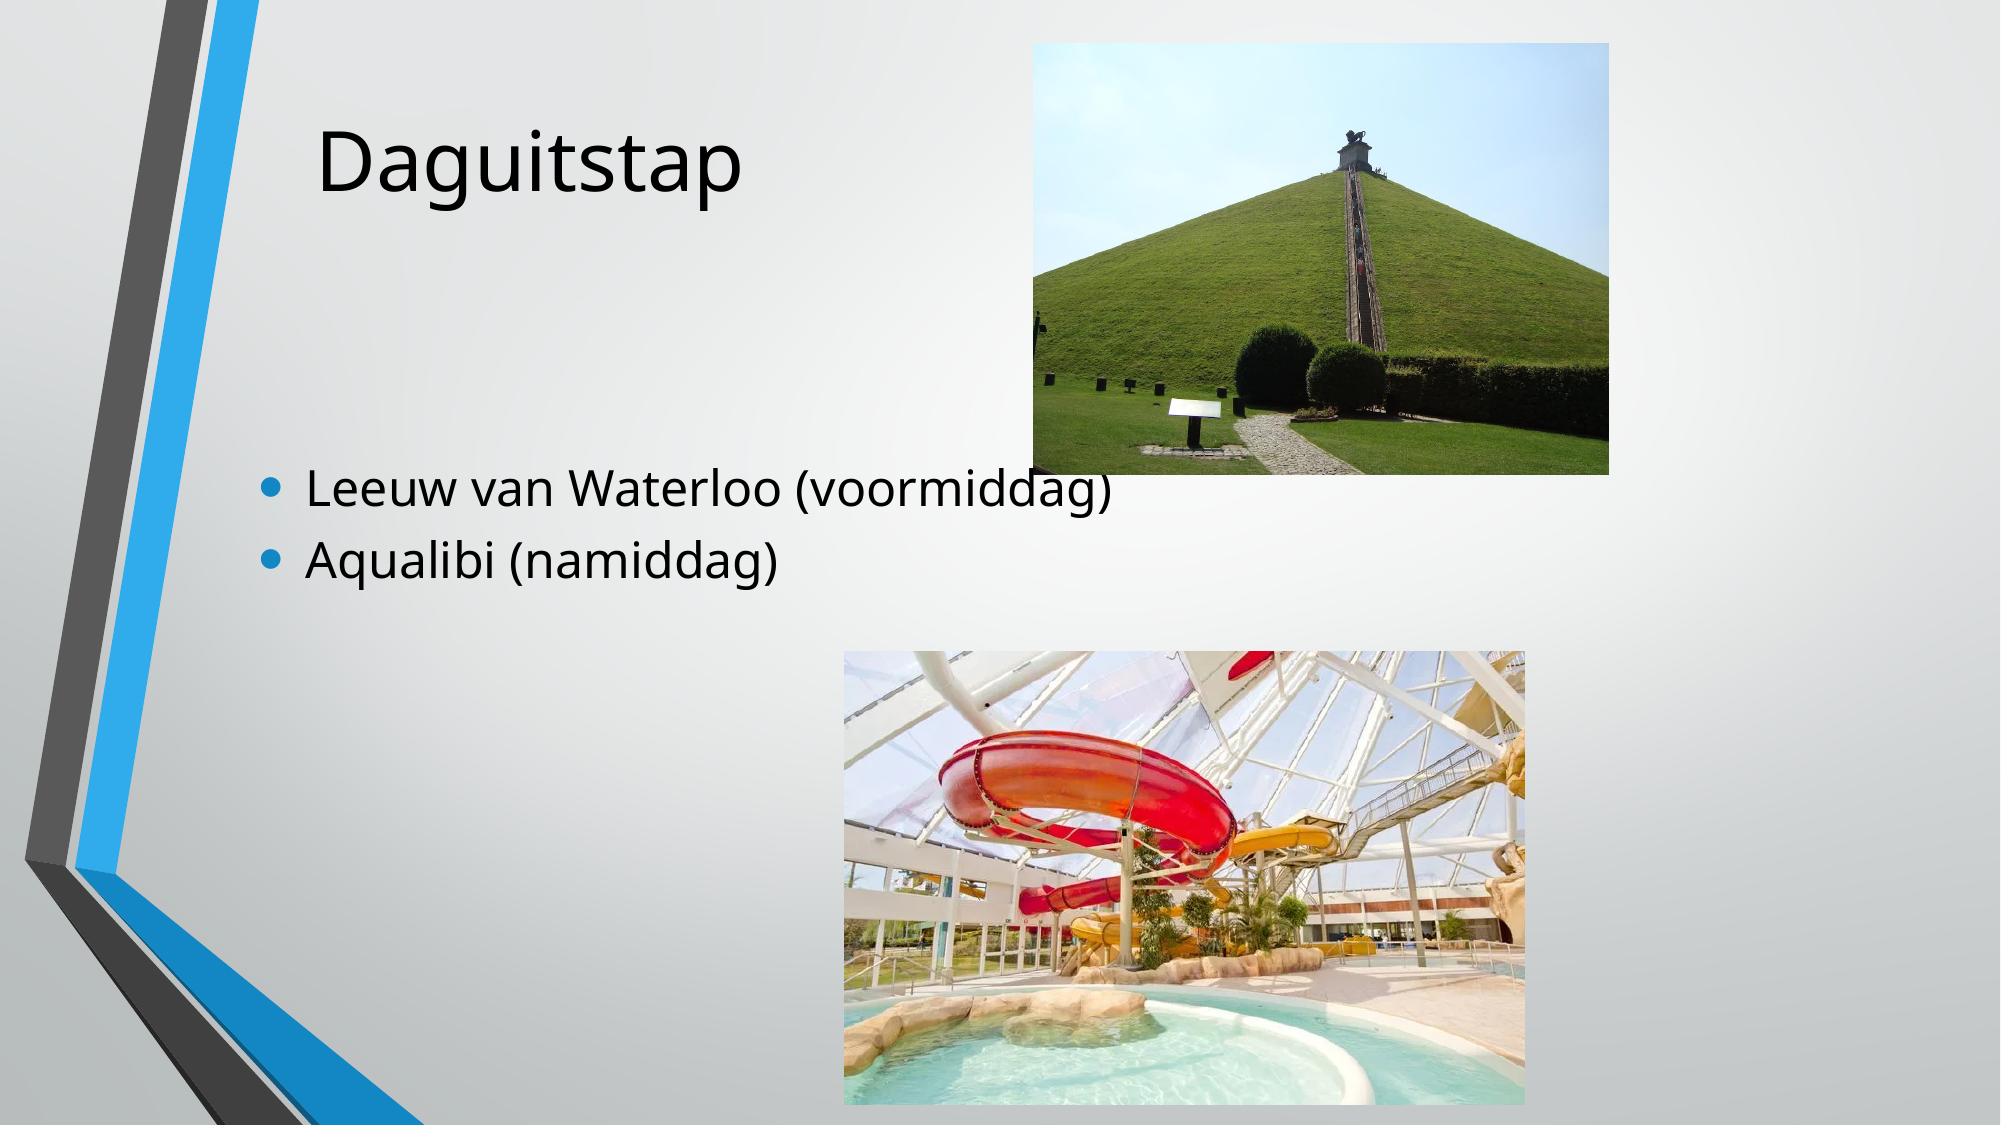

# Daguitstap
Leeuw van Waterloo (voormiddag)
Aqualibi (namiddag)